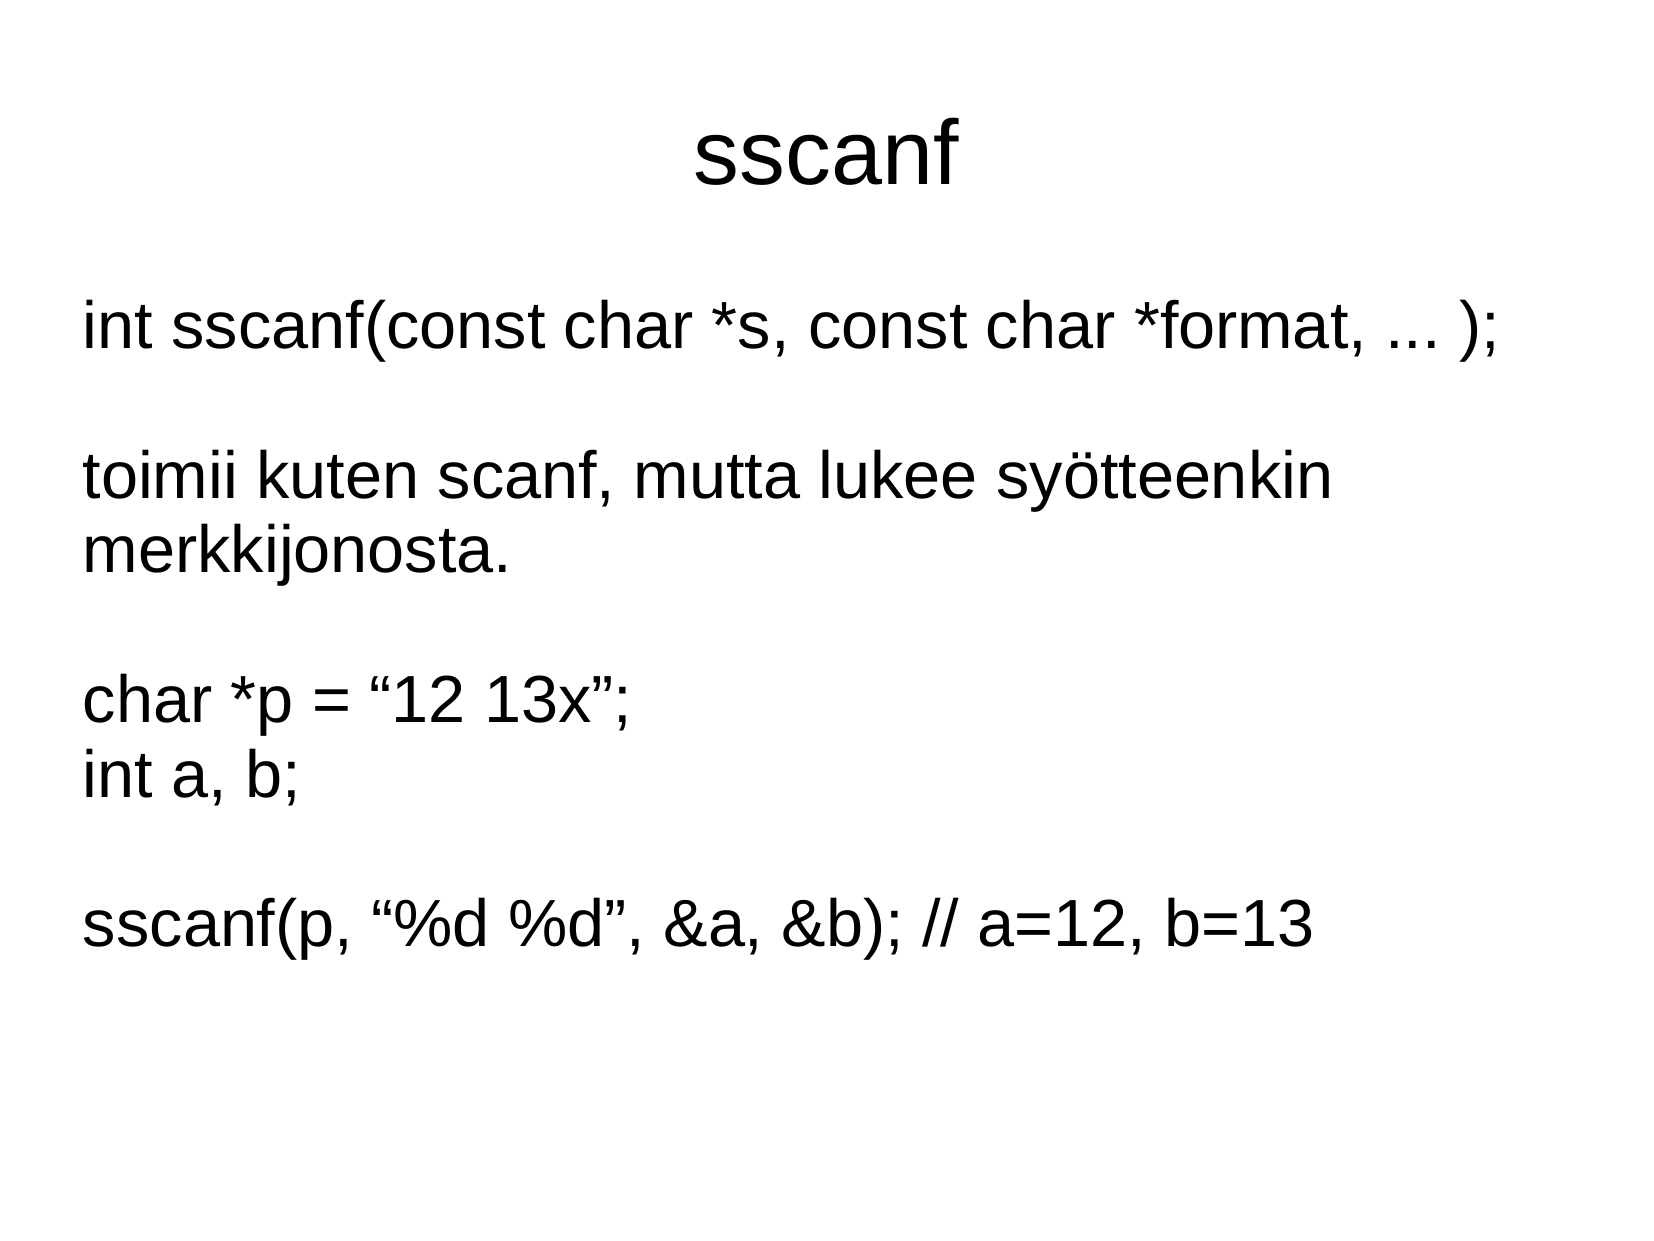

# sscanf
int sscanf(const char *s, const char *format, ... );
toimii kuten scanf, mutta lukee syötteenkin merkkijonosta.
char *p = “12 13x”;
int a, b;
sscanf(p, “%d %d”, &a, &b); // a=12, b=13